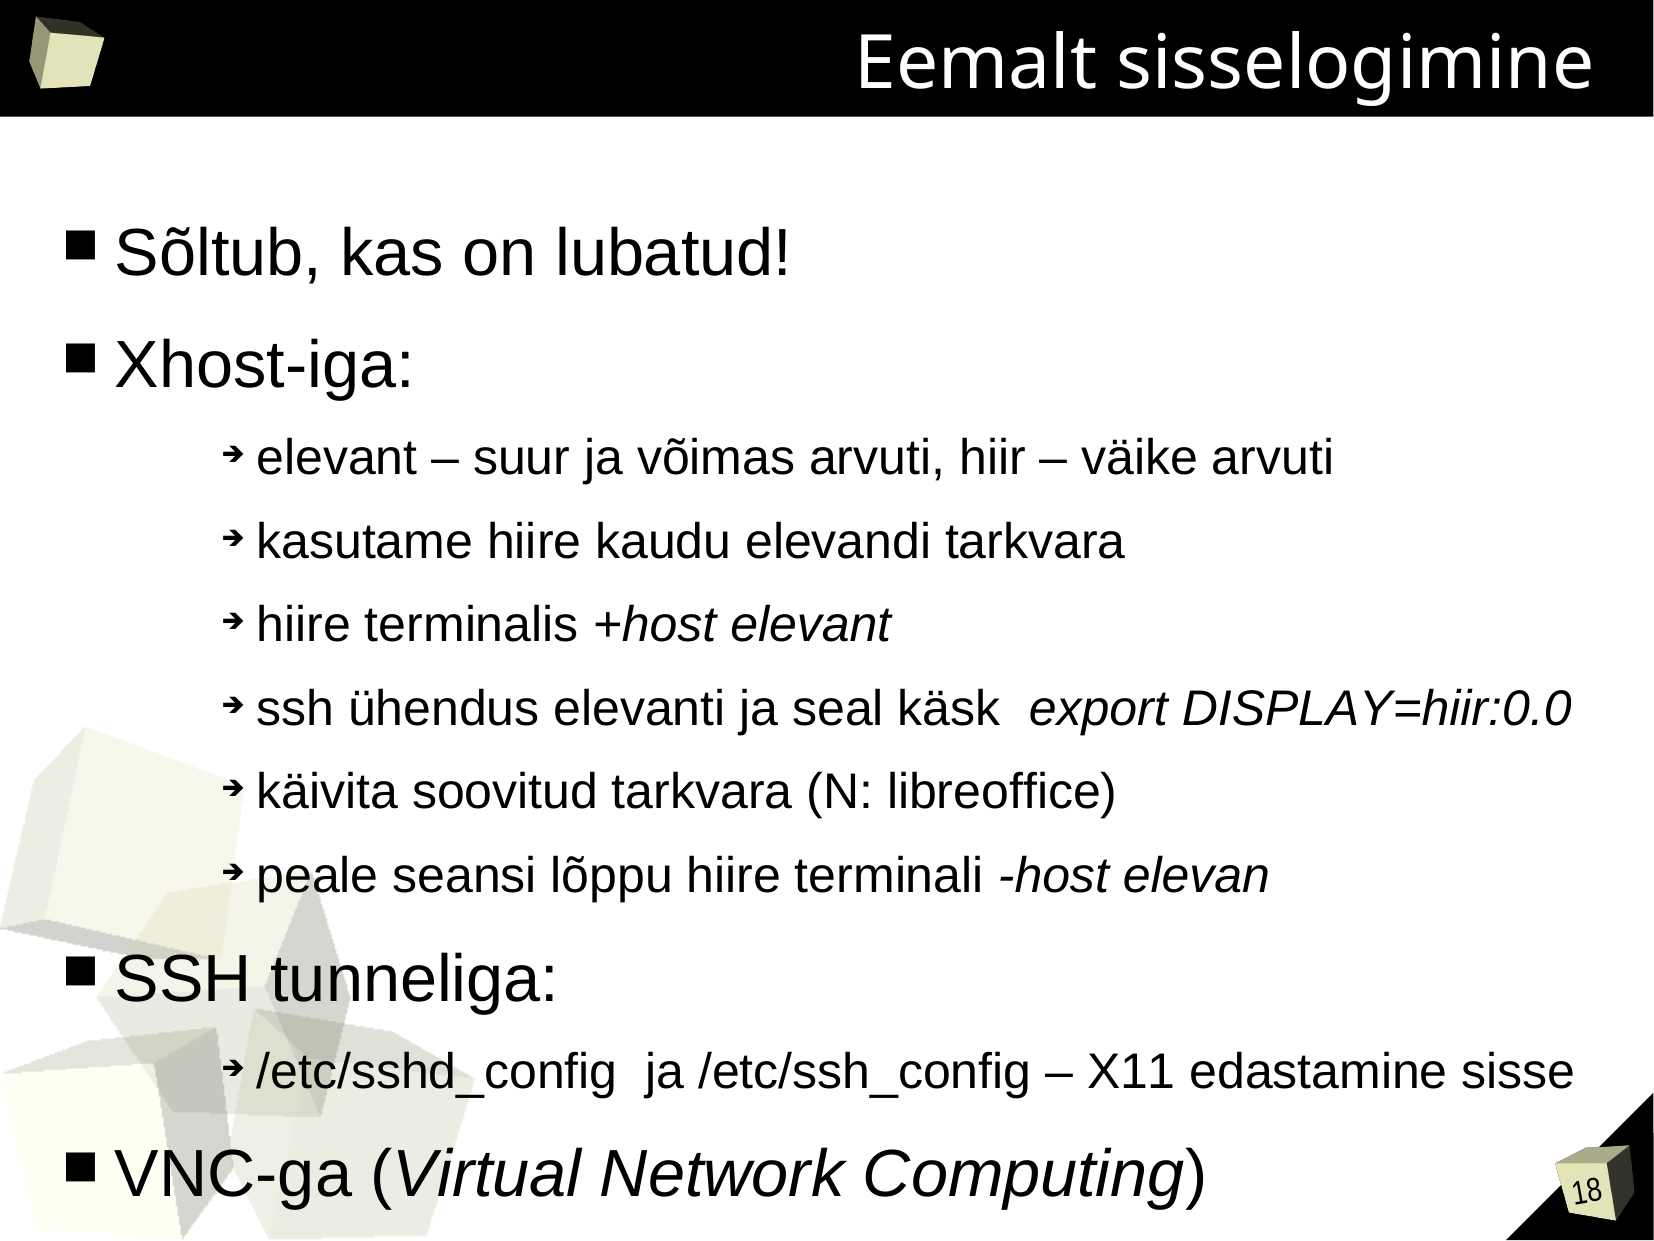

# Eemalt sisselogimine
Sõltub, kas on lubatud!
Xhost-iga:
elevant – suur ja võimas arvuti, hiir – väike arvuti
kasutame hiire kaudu elevandi tarkvara
hiire terminalis +host elevant
ssh ühendus elevanti ja seal käsk export DISPLAY=hiir:0.0
käivita soovitud tarkvara (N: libreoffice)
peale seansi lõppu hiire terminali -host elevan
SSH tunneliga:
/etc/sshd_config ja /etc/ssh_config – X11 edastamine sisse
VNC-ga (Virtual Network Computing)